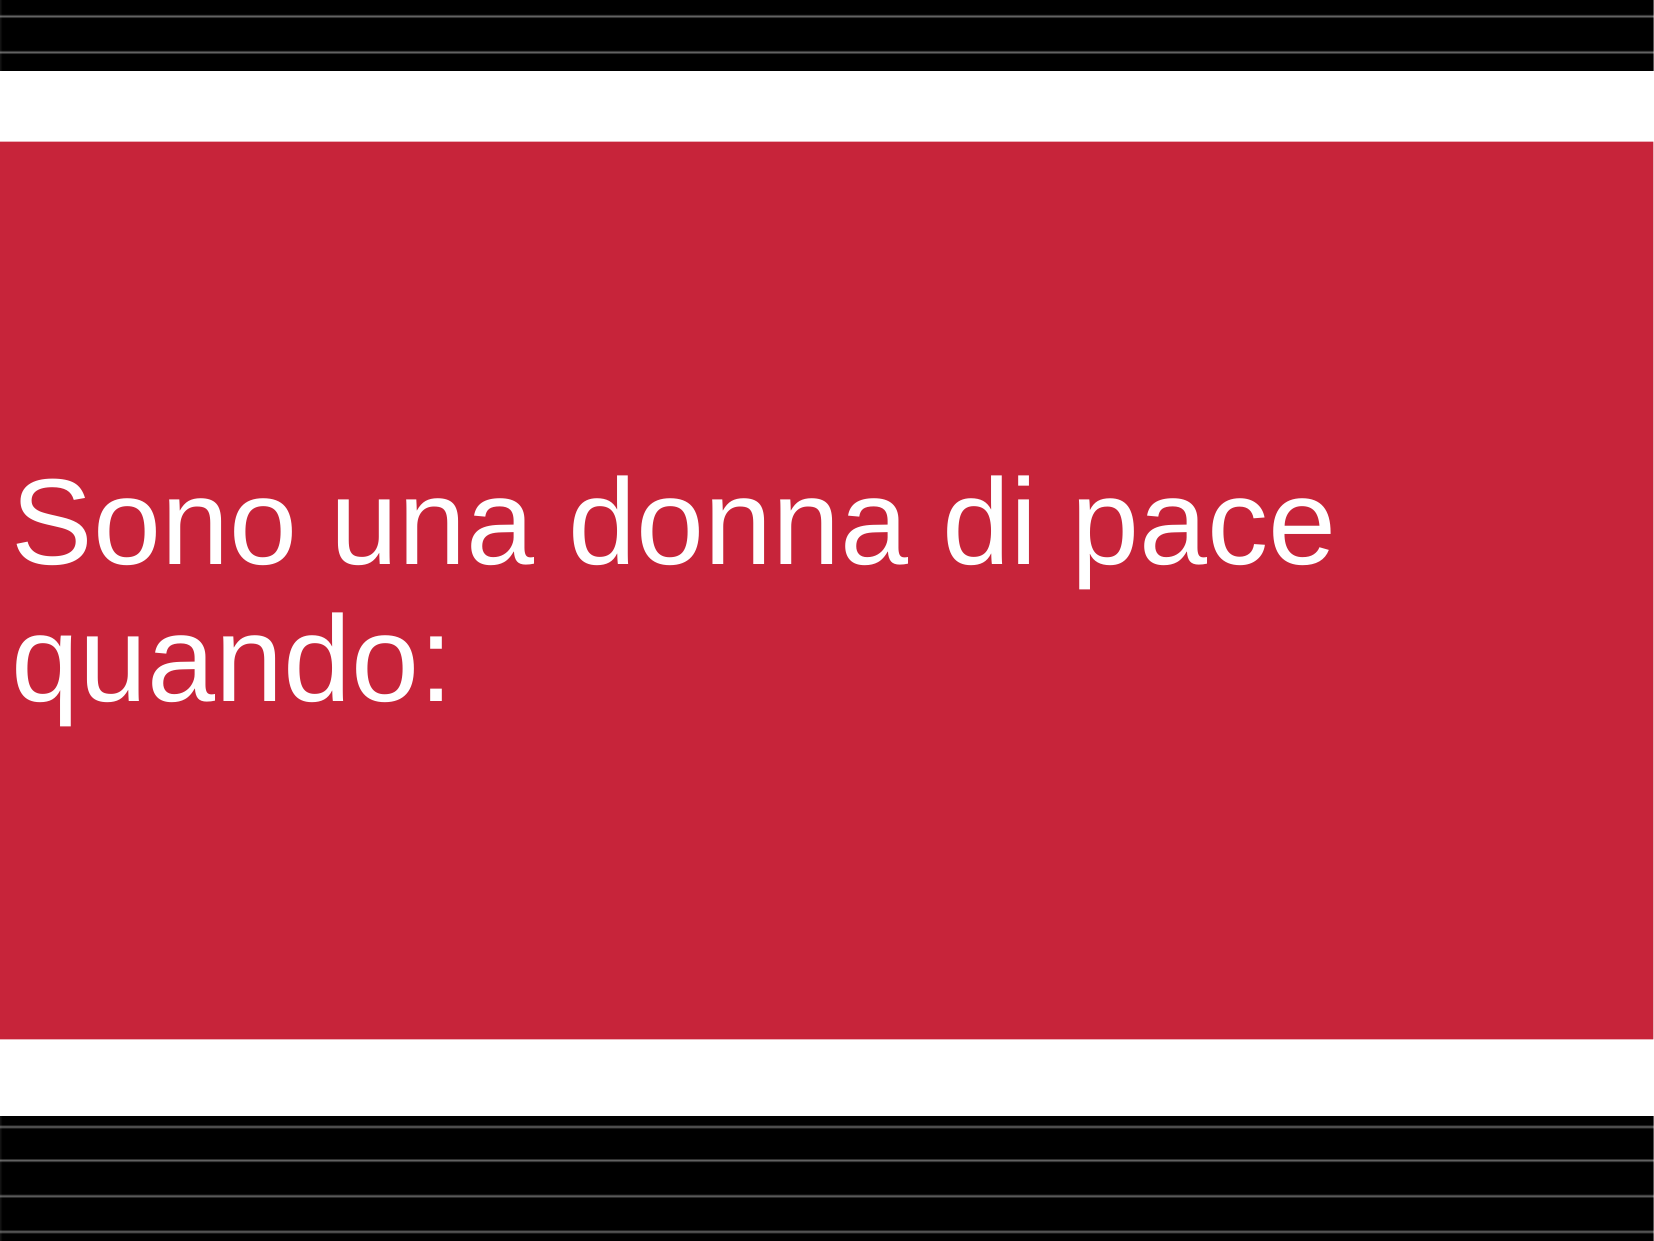

# Sono una donna di pace quando: